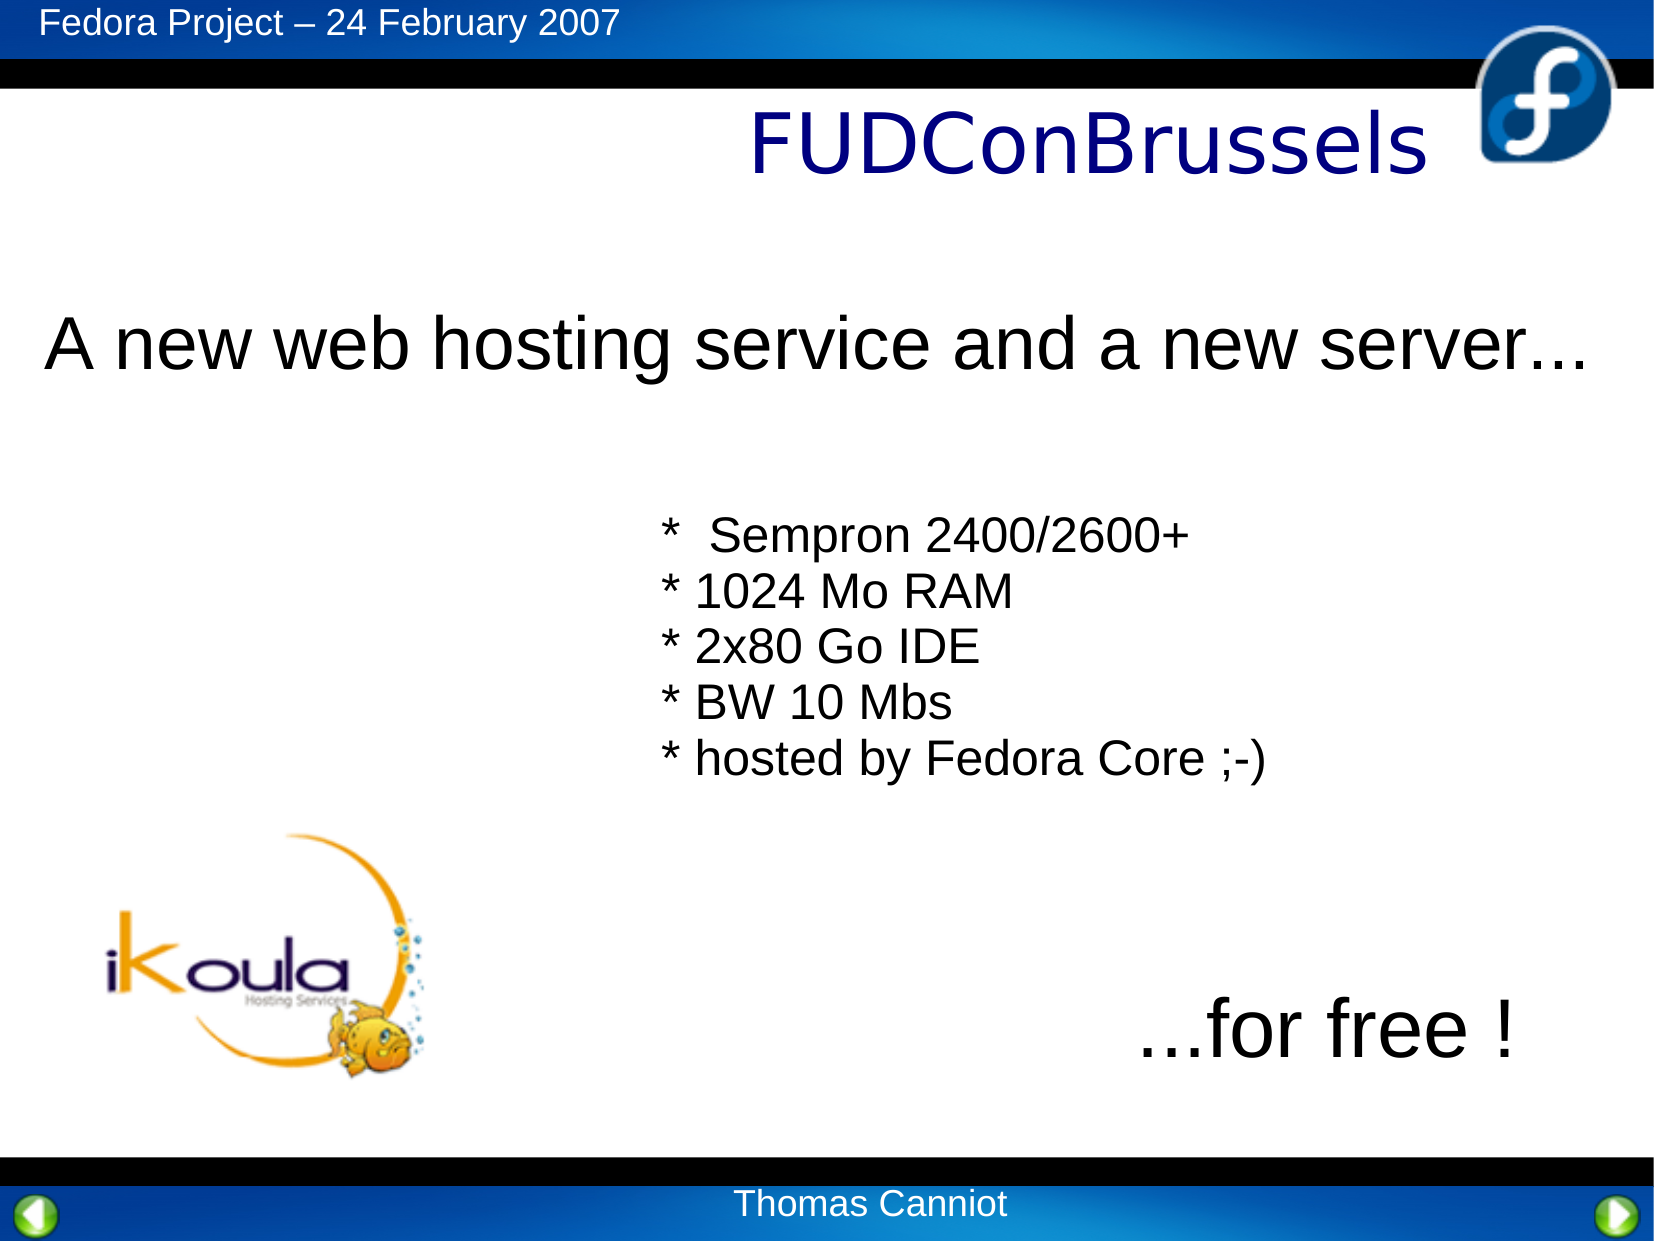

A new web hosting service and a new server...
 * Sempron 2400/2600+
 * 1024 Mo RAM
 * 2x80 Go IDE
 * BW 10 Mbs
 * hosted by Fedora Core ;-)
...for free !